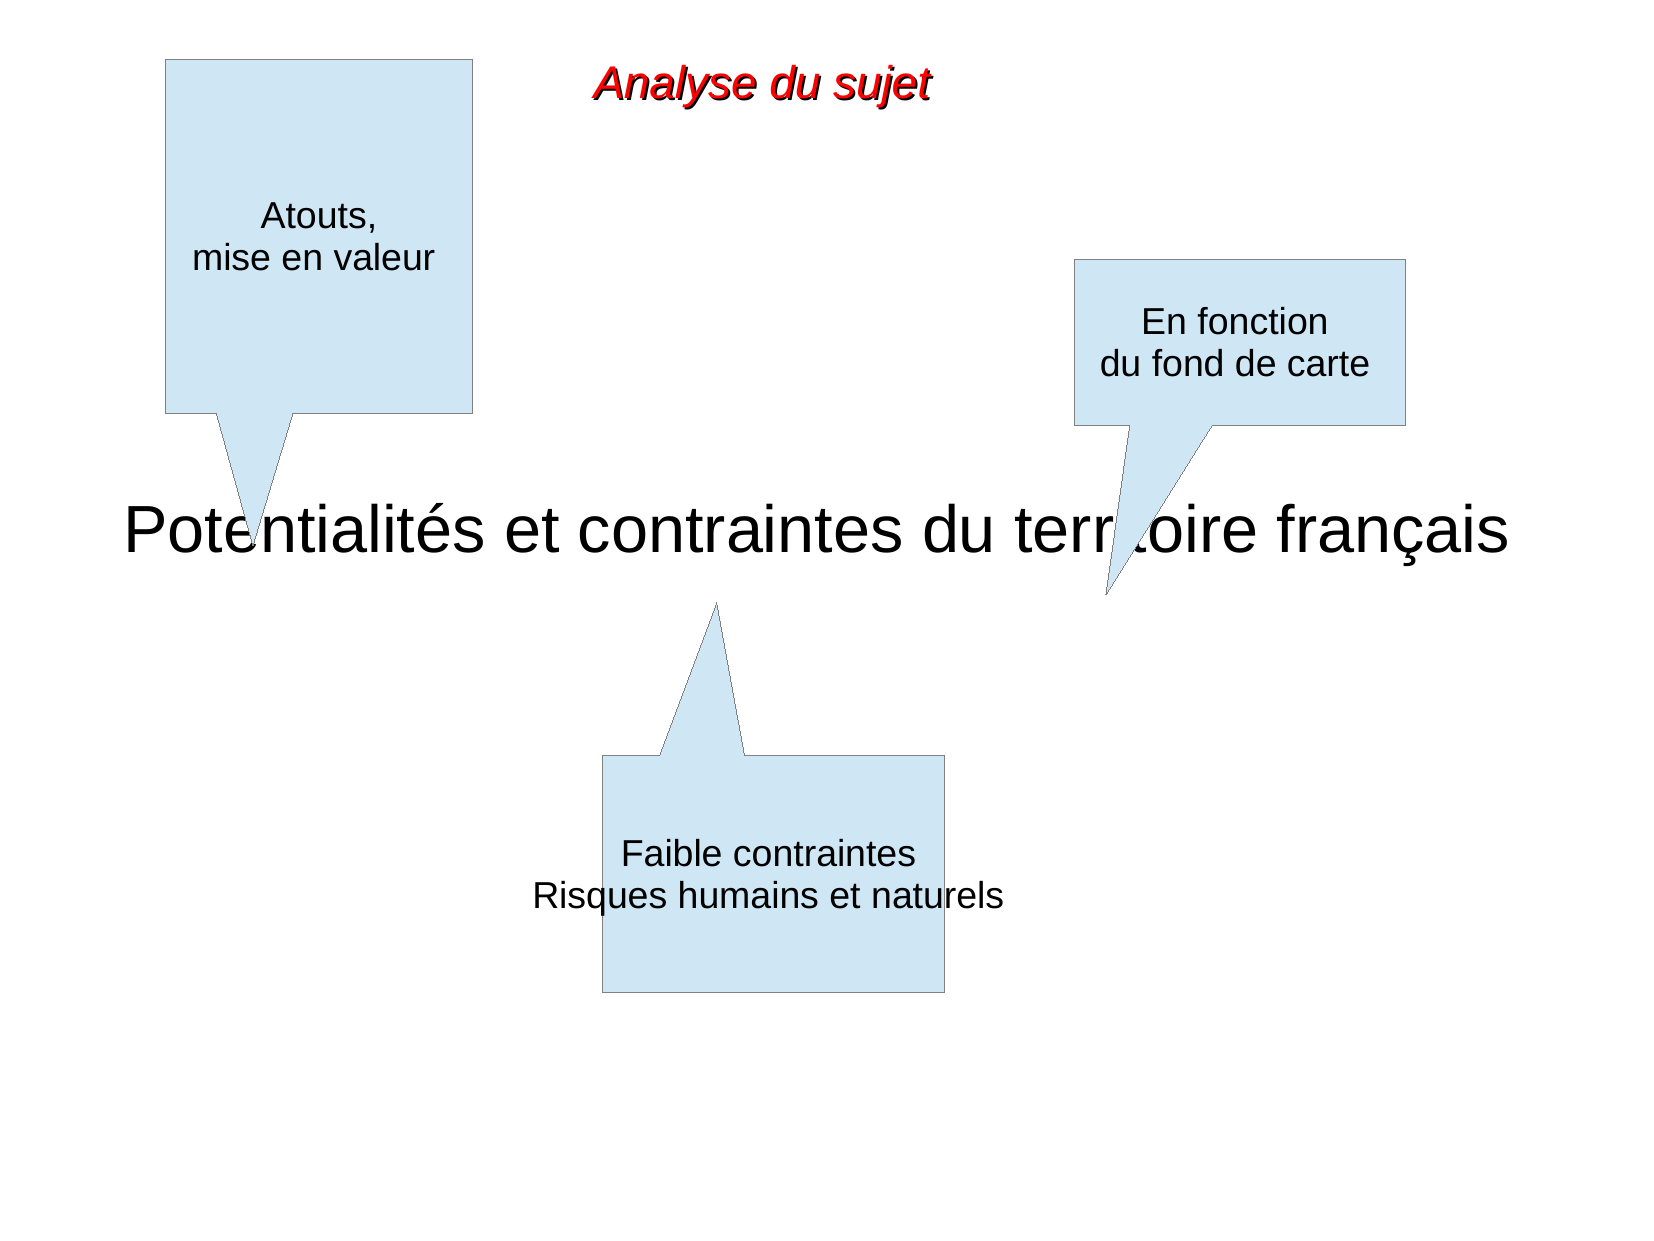

# Potentialités et contraintes du territoire français
Analyse du sujet
Atouts,
 mise en valeur
En fonction
du fond de carte
Faible contraintes
Risques humains et naturels